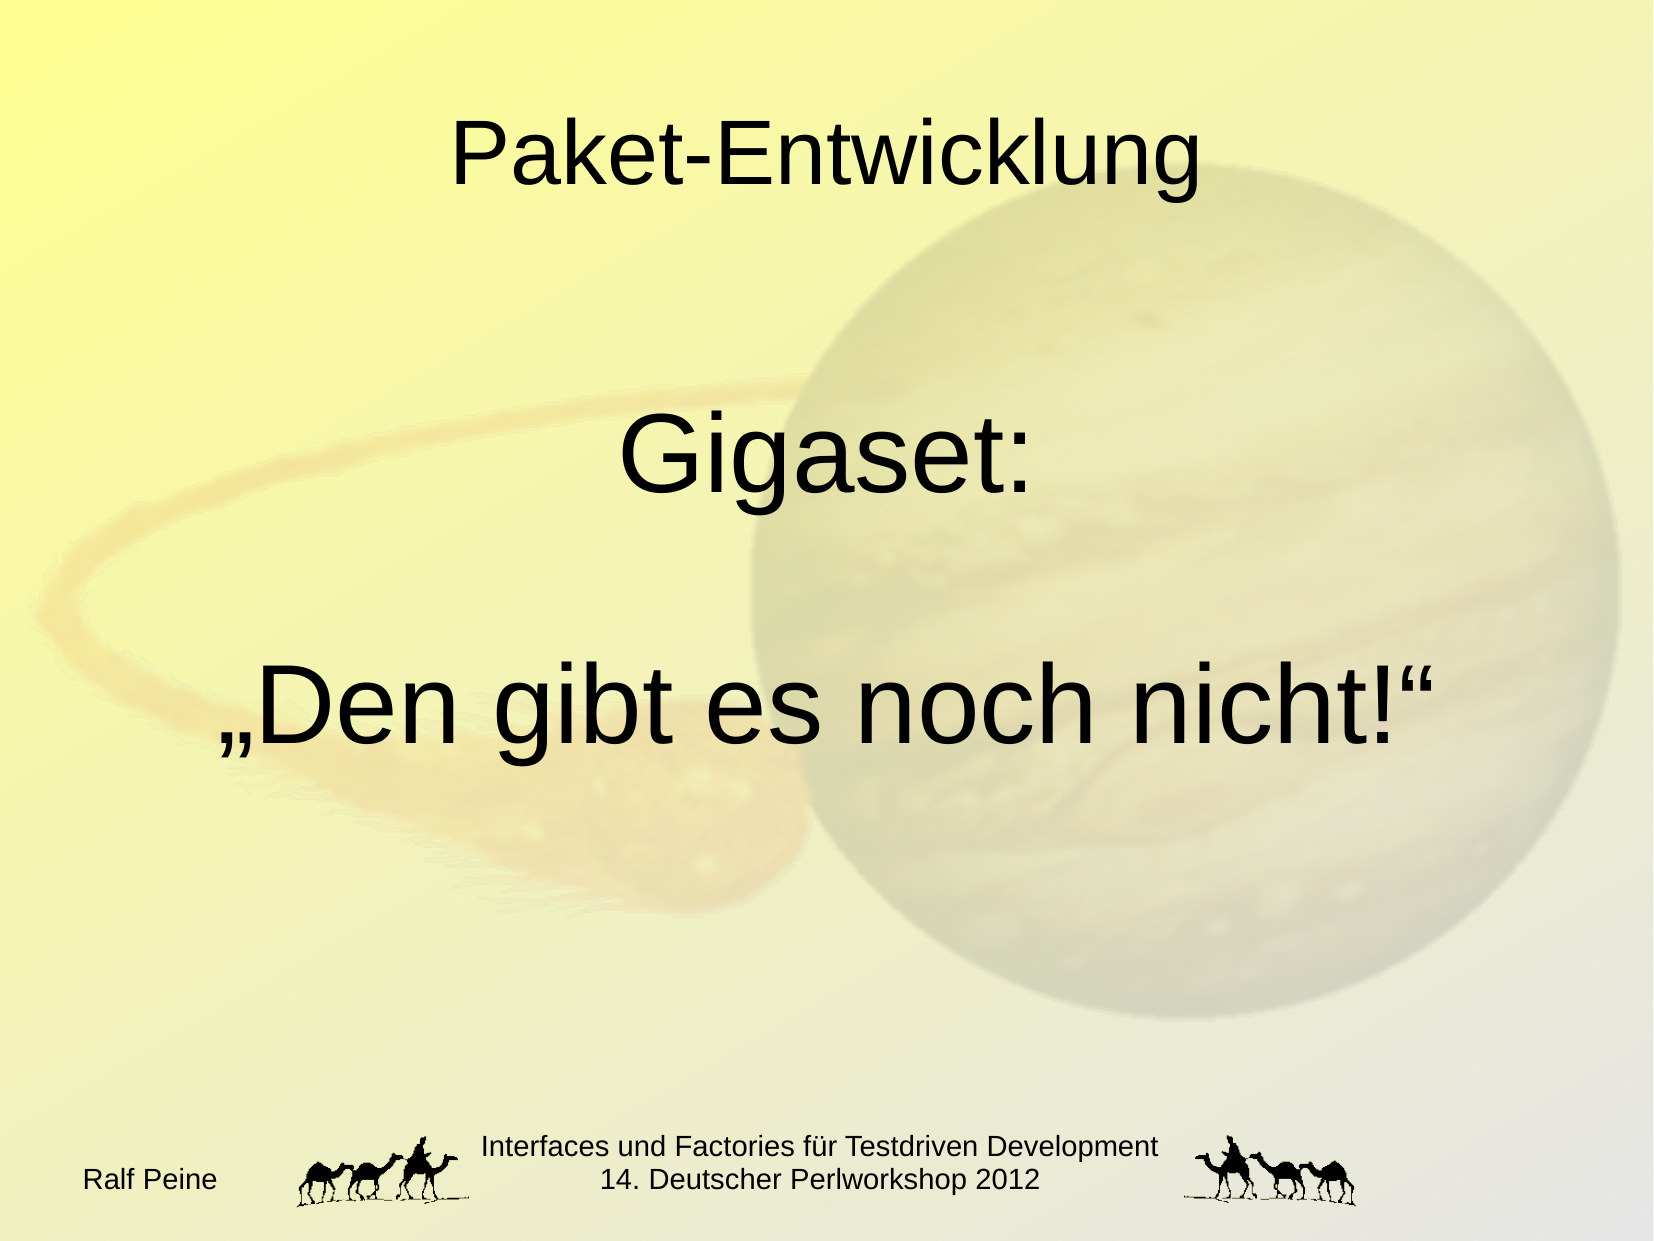

# Paket-Entwicklung
Gigaset:
„Den gibt es noch nicht!“